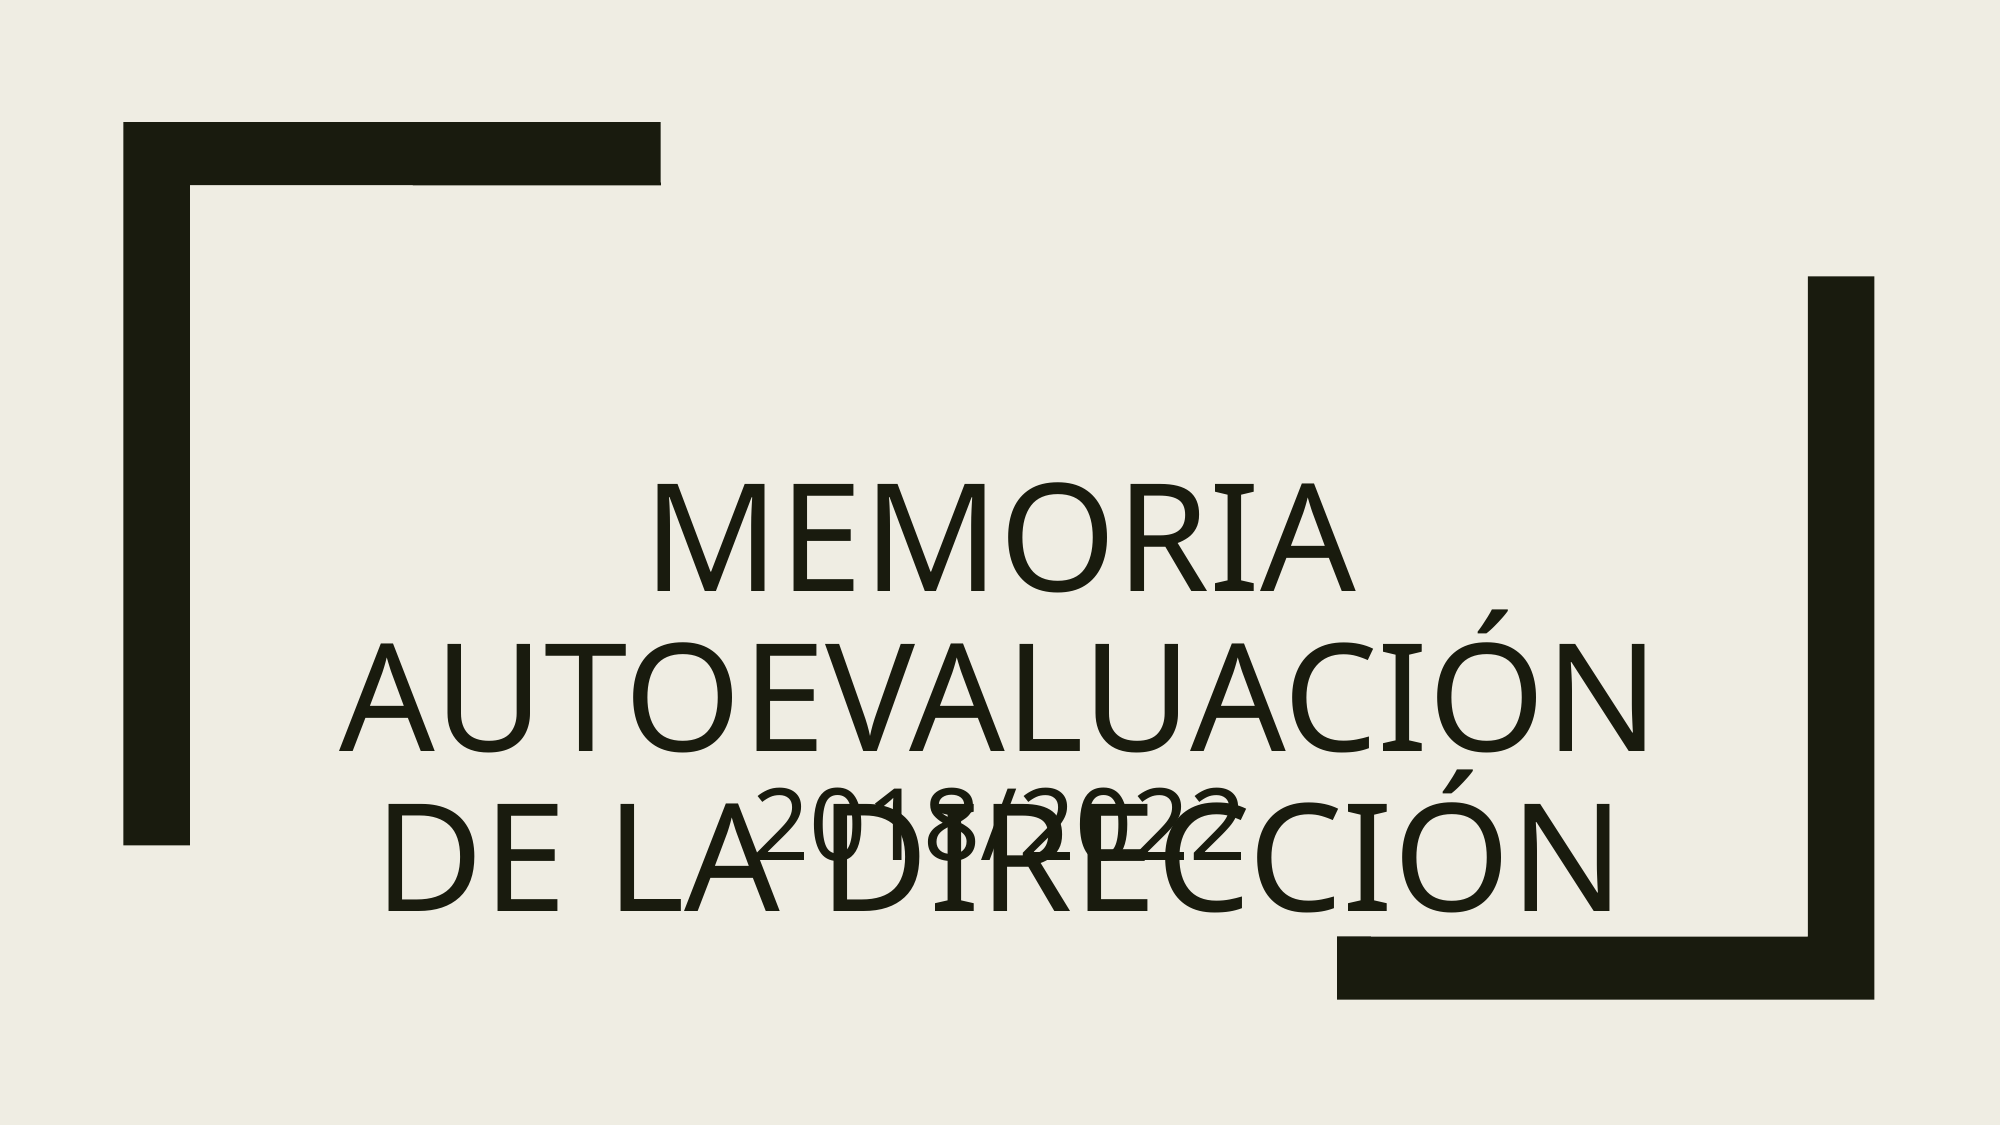

# MEMORIA AUTOEVALUACIÓN DE LA DIRECCIÓN
2018/2022